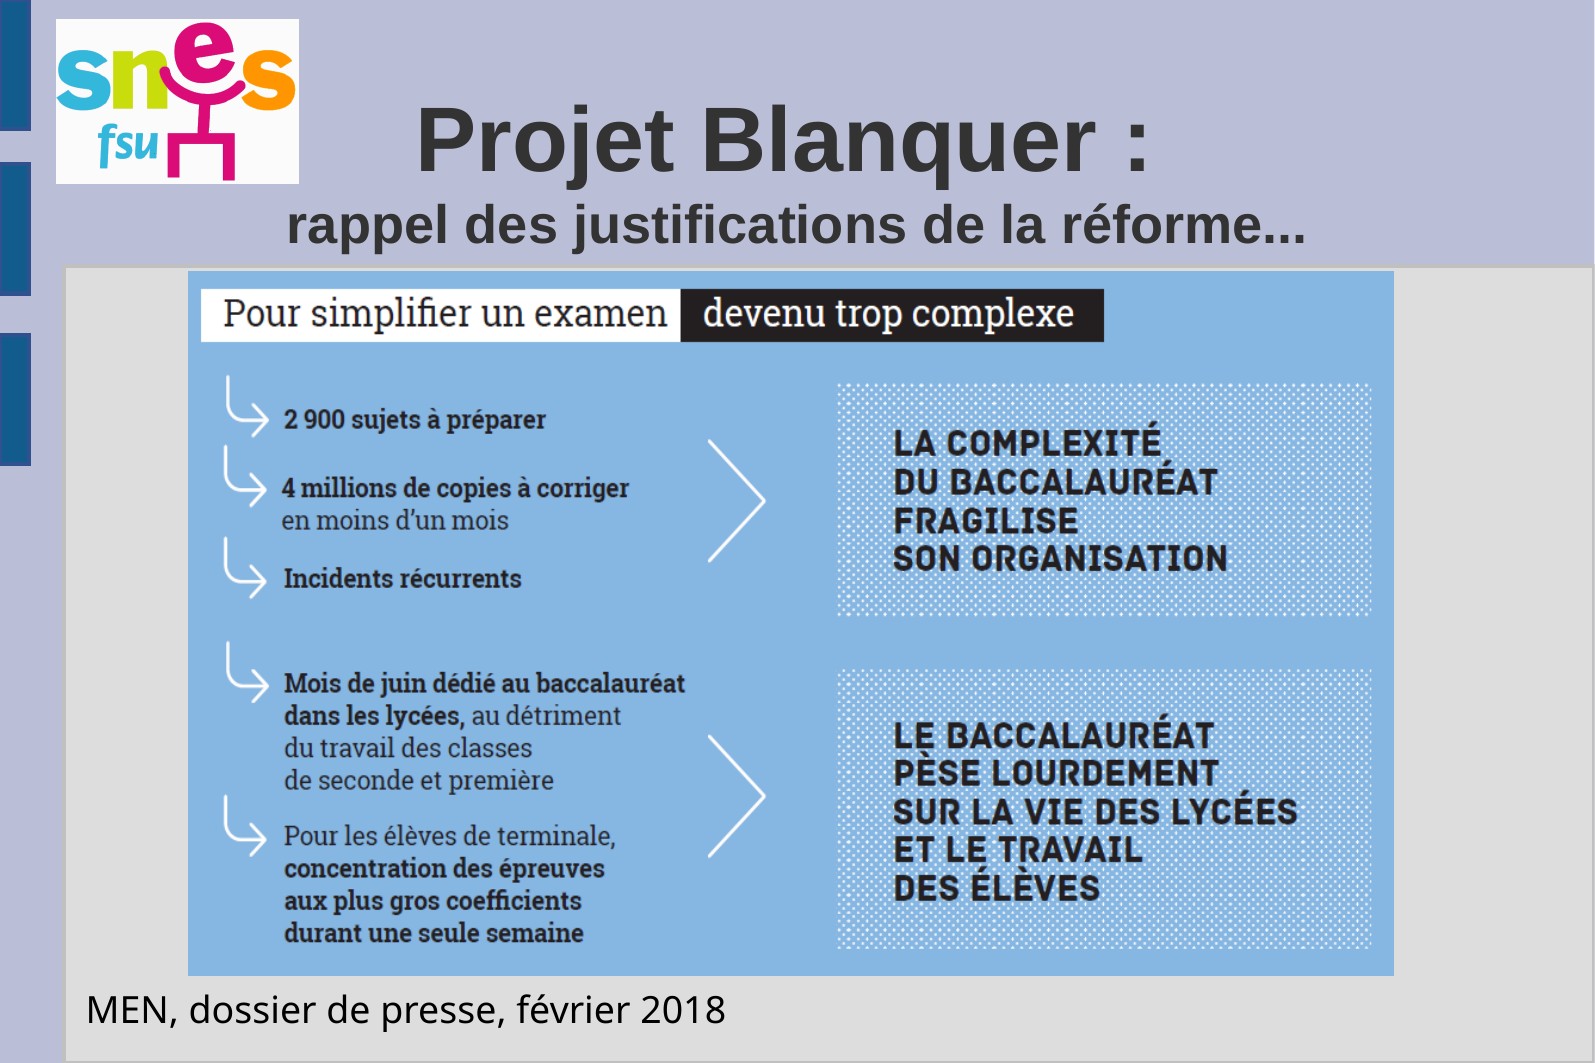

# Projet Blanquer : rappel des justifications de la réforme...
MEN, dossier de presse, février 2018